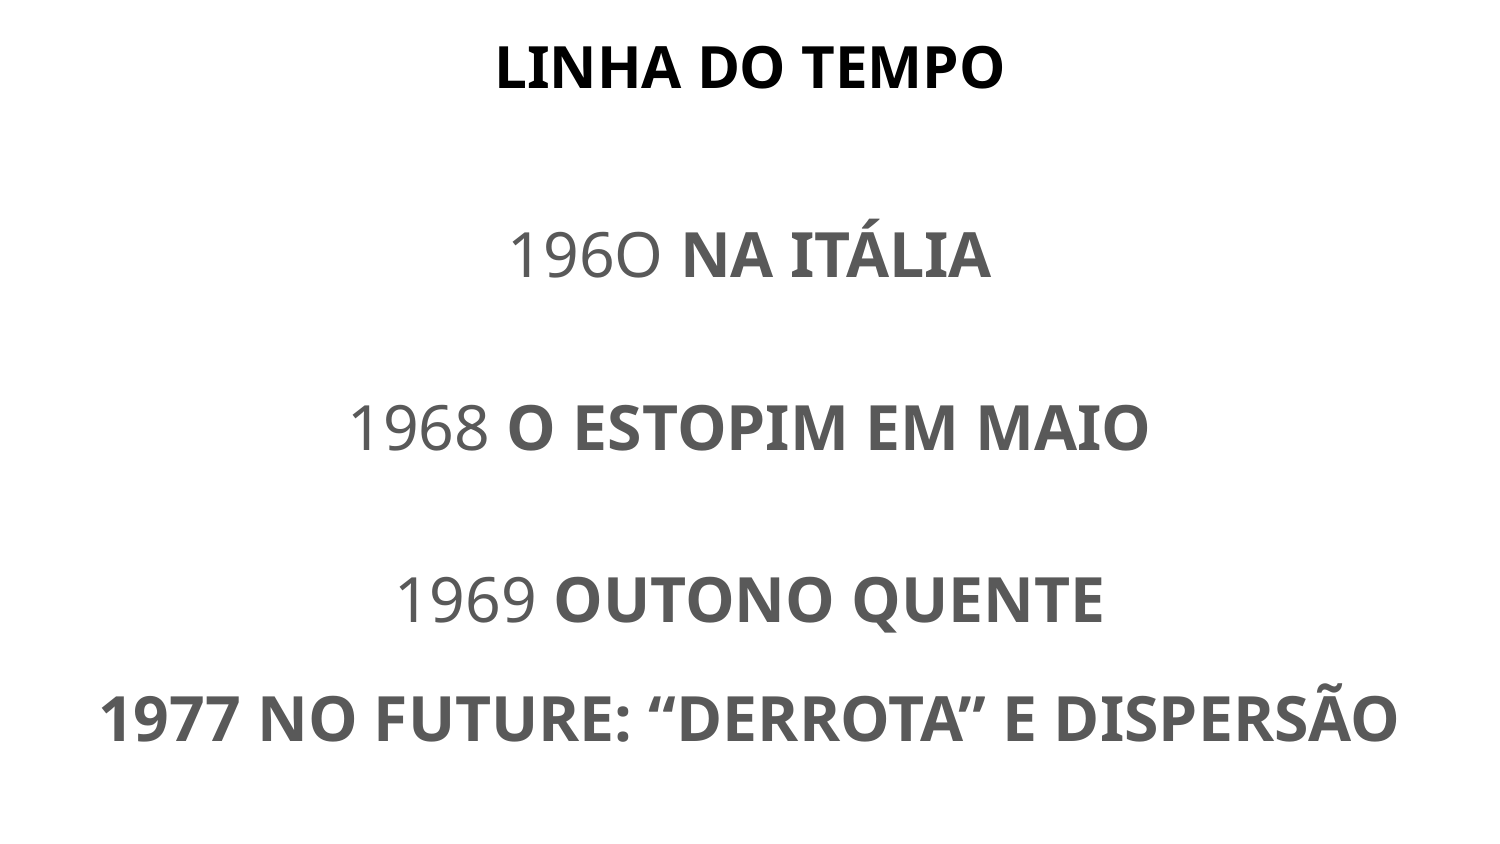

# LINHA DO TEMPO
196O NA ITÁLIA
1968 O ESTOPIM EM MAIO
1969 OUTONO QUENTE
1977 NO FUTURE: “DERROTA” E DISPERSÃO